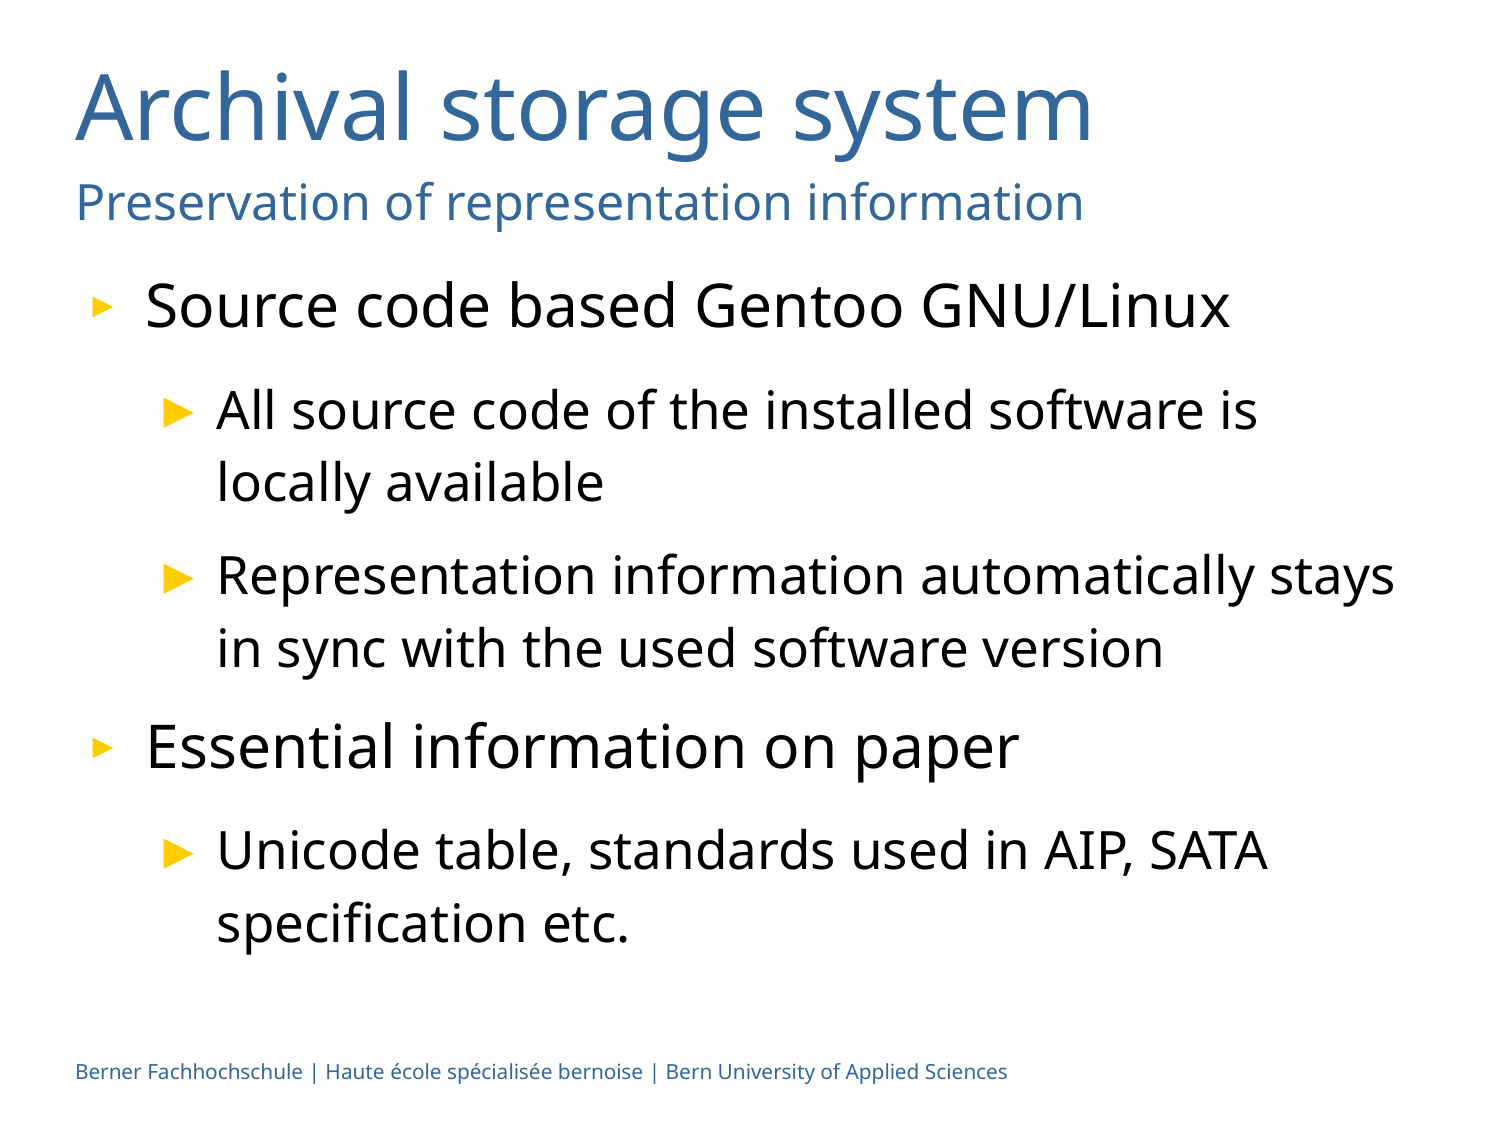

# Archival storage system Preservation of representation information
Source code based Gentoo GNU/Linux
All source code of the installed software is locally available
Representation information automatically stays in sync with the used software version
Essential information on paper
Unicode table, standards used in AIP, SATA specification etc.